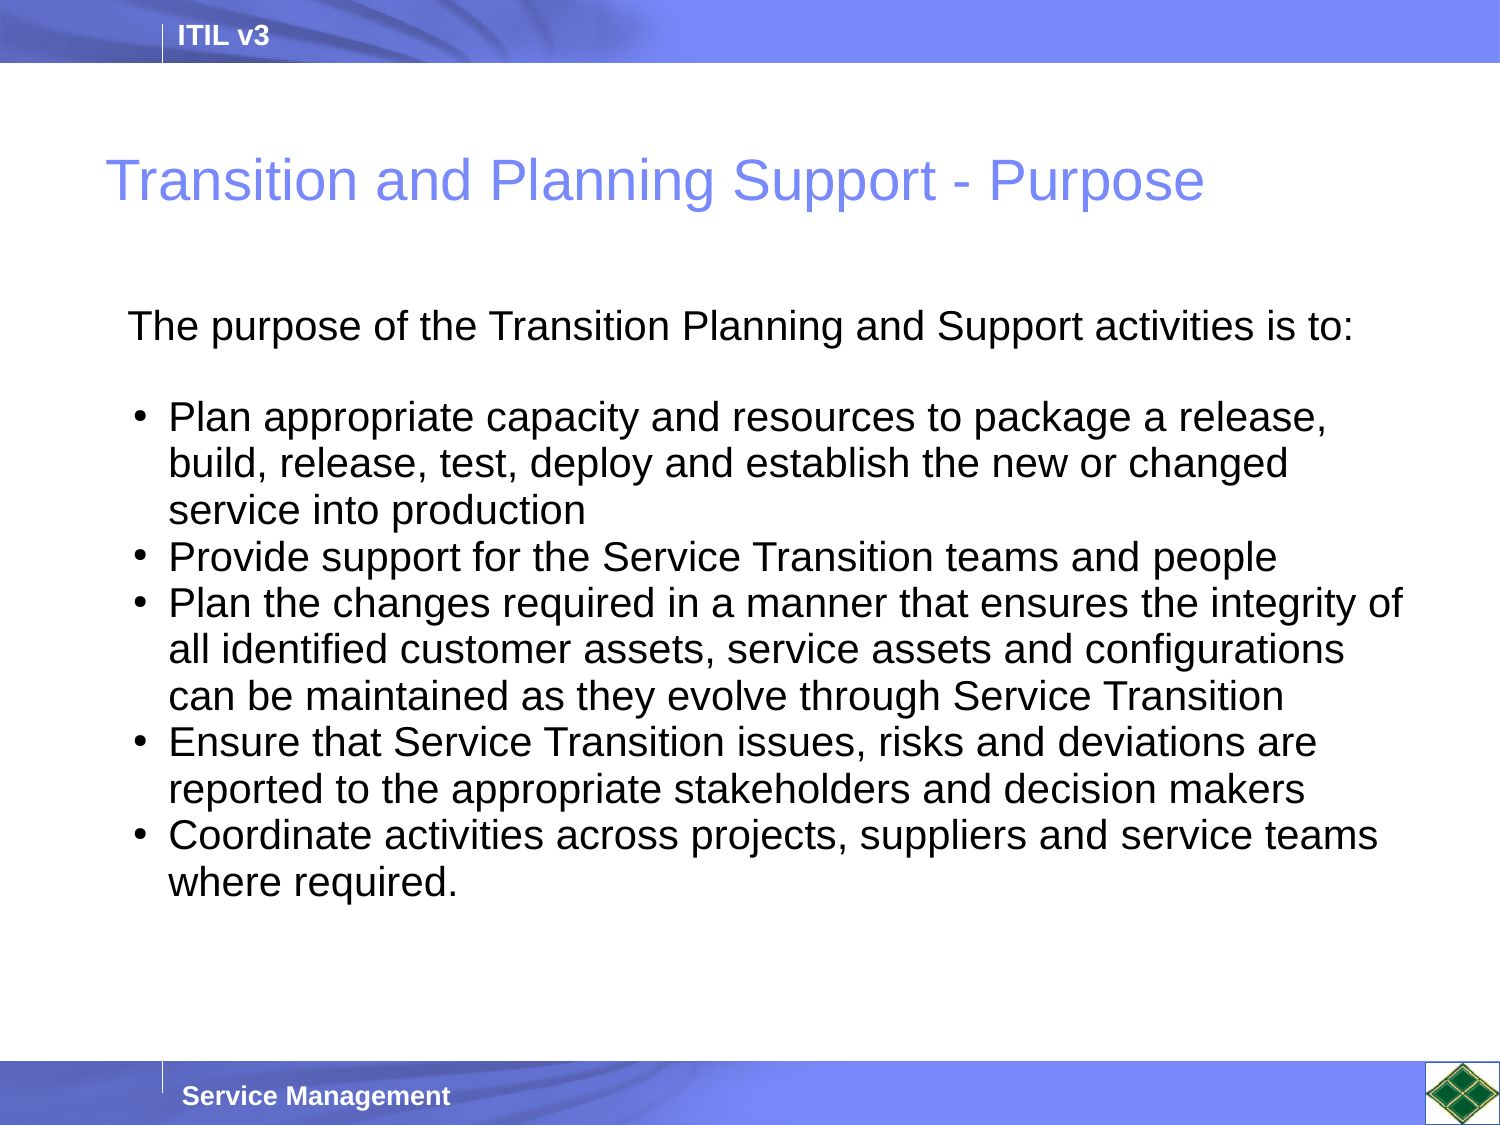

Transition and Planning Support - Purpose
The purpose of the Transition Planning and Support activities is to:
Plan appropriate capacity and resources to package a release, build, release, test, deploy and establish the new or changed service into production
Provide support for the Service Transition teams and people
Plan the changes required in a manner that ensures the integrity of all identified customer assets, service assets and configurations can be maintained as they evolve through Service Transition
Ensure that Service Transition issues, risks and deviations are reported to the appropriate stakeholders and decision makers
Coordinate activities across projects, suppliers and service teams where required.